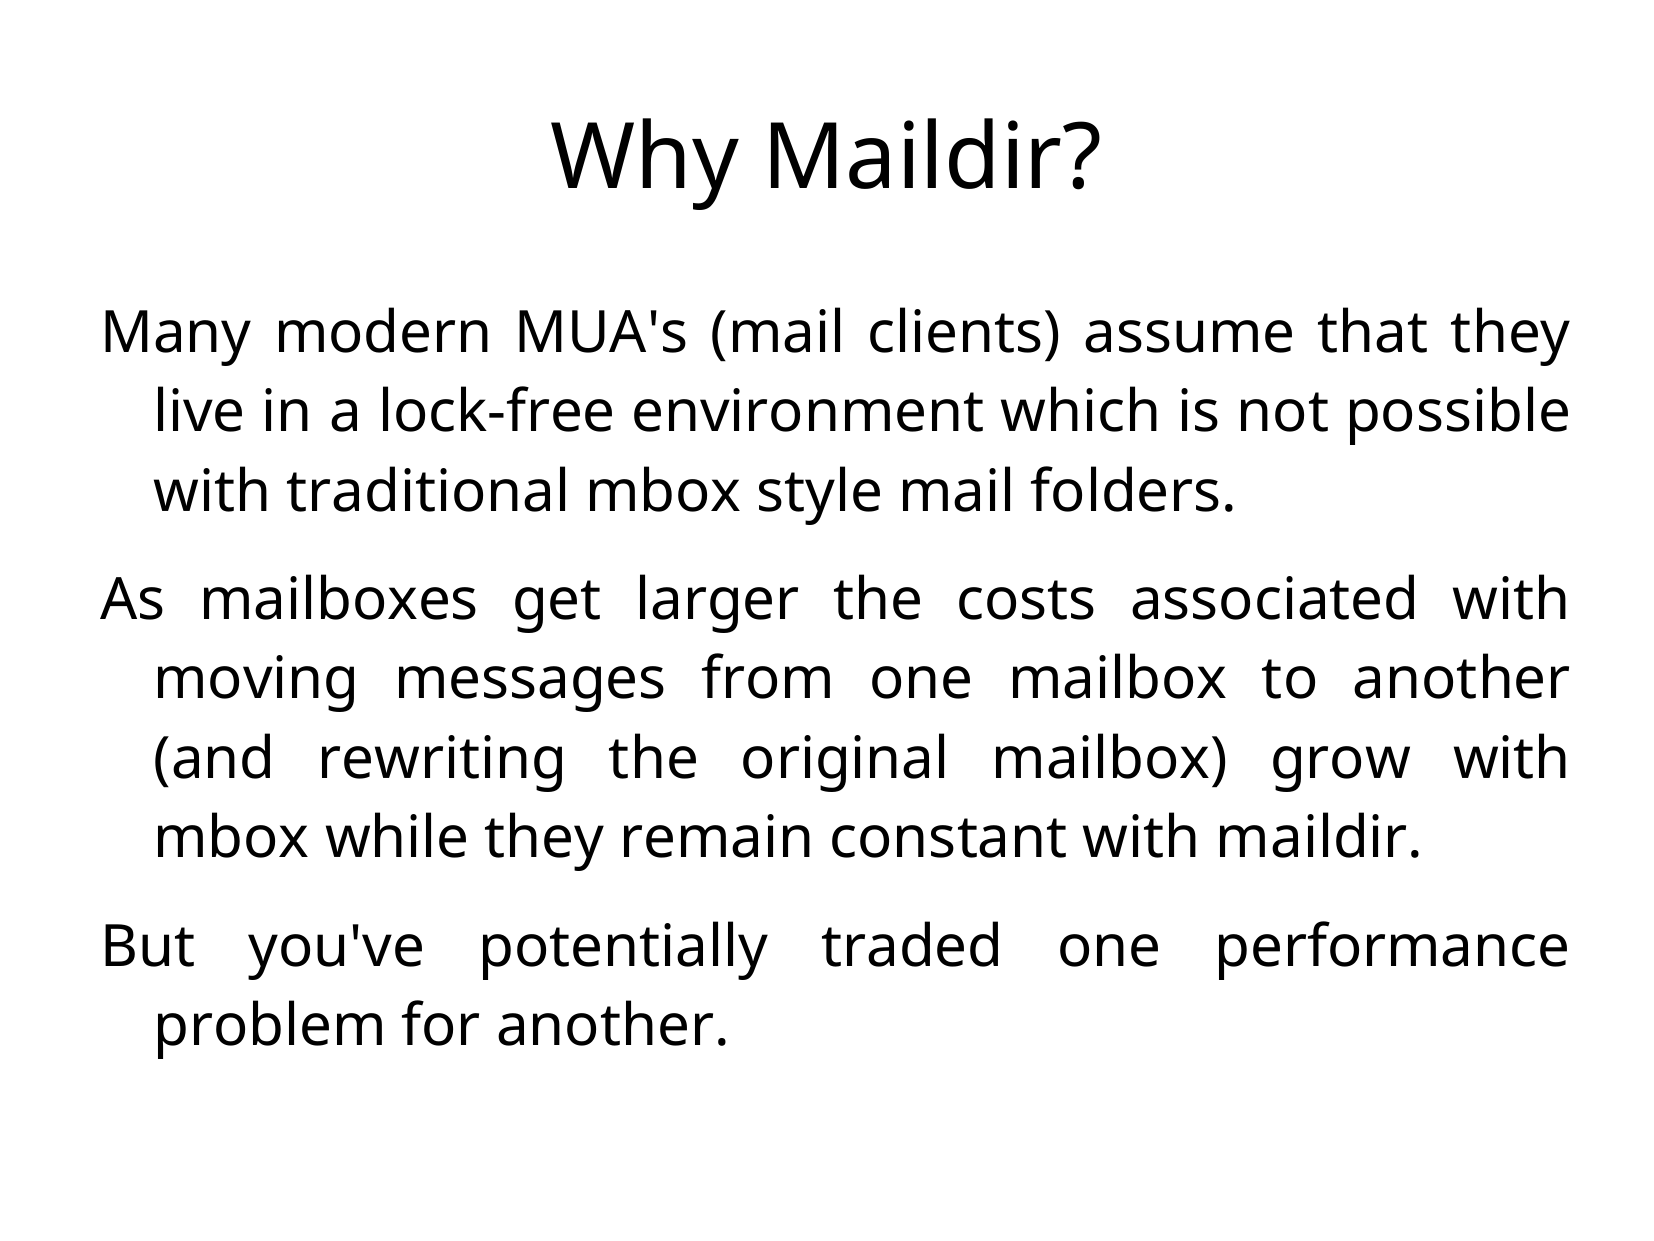

# Why Maildir?
Many modern MUA's (mail clients) assume that they live in a lock-free environment which is not possible with traditional mbox style mail folders.
As mailboxes get larger the costs associated with moving messages from one mailbox to another (and rewriting the original mailbox) grow with mbox while they remain constant with maildir.
But you've potentially traded one performance problem for another.